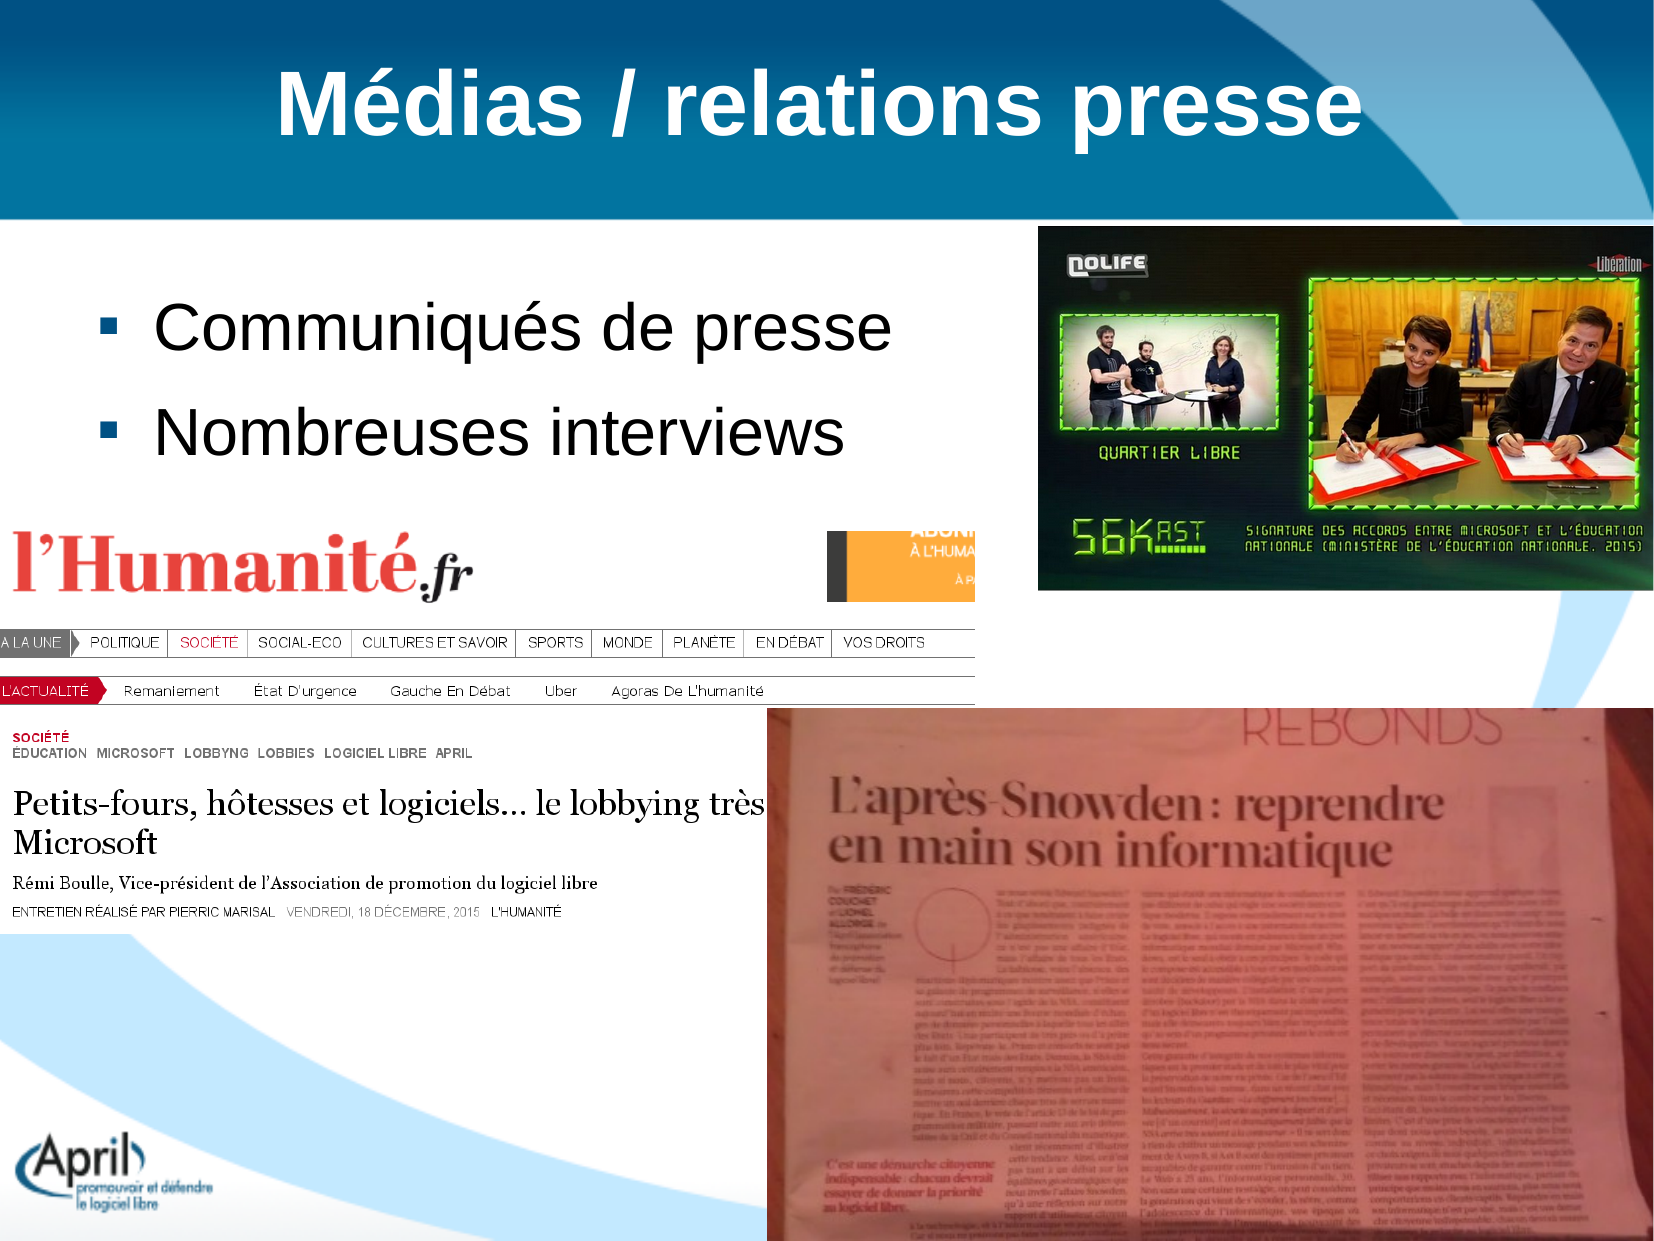

# Médias / relations presse
Communiqués de presse
Nombreuses interviews